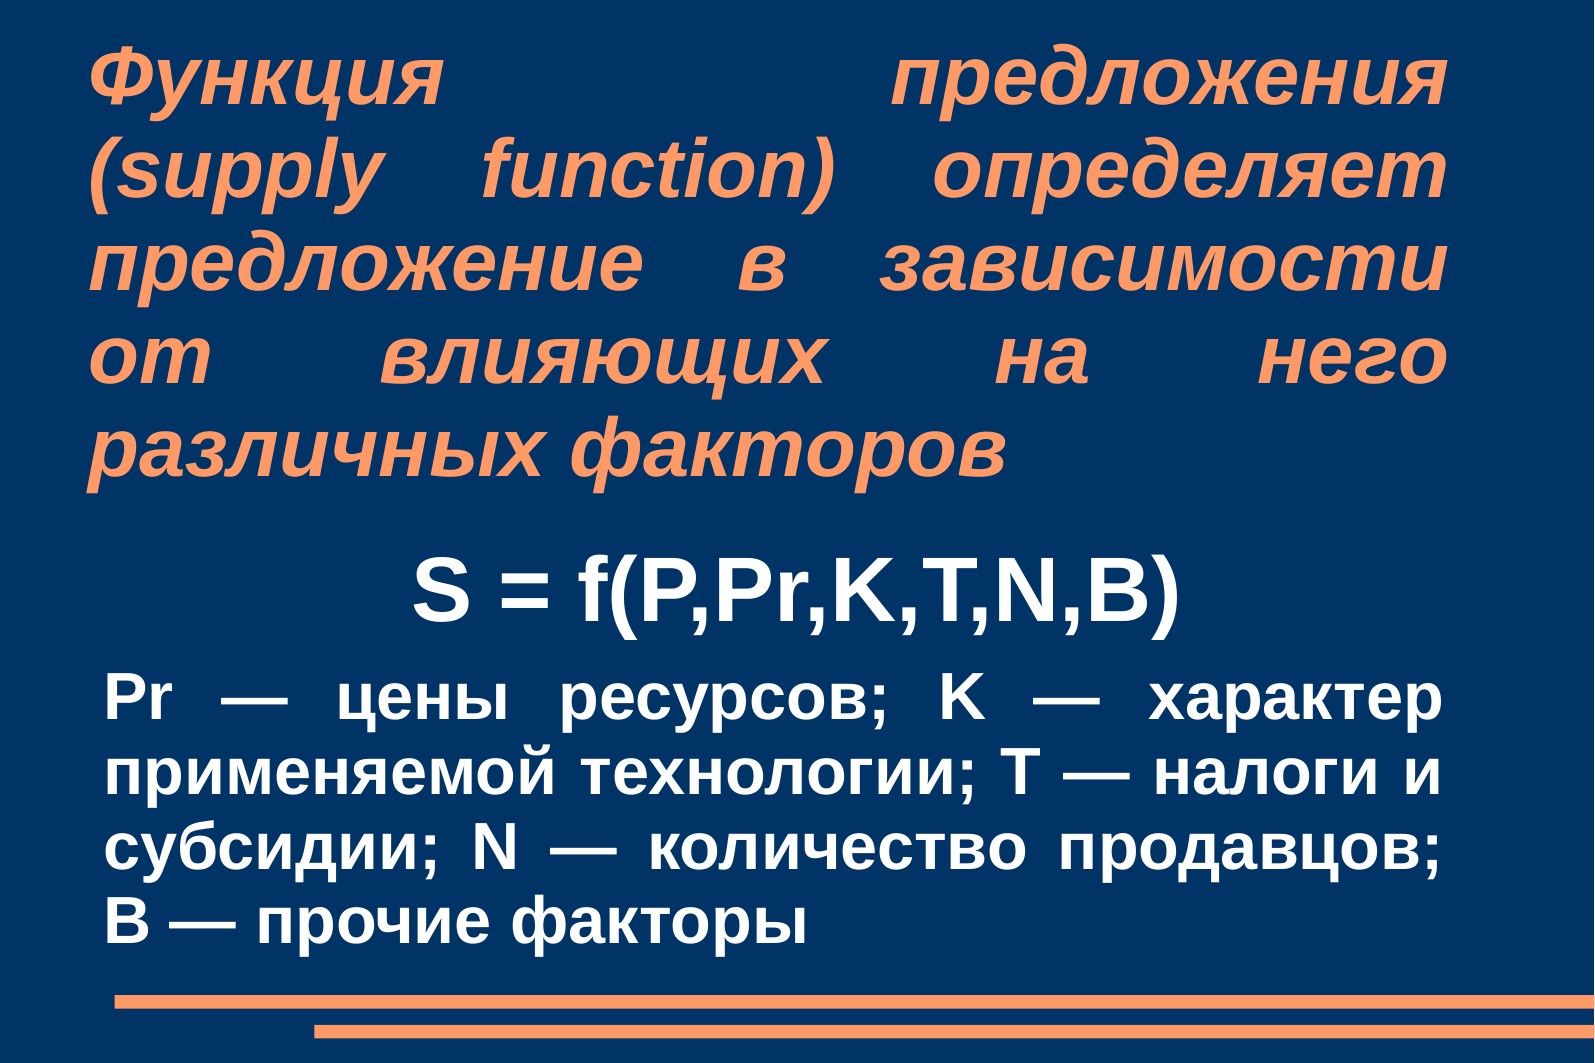

# Функция предложения (supply function) определяет предложение в зависимости от влияющих на него различных факторов
S = f(P,Pr,K,T,N,B)
Pr — цены ресурсов; K — характер применяемой технологии; Т — налоги и субсидии; N — количество продавцов; В — прочие факторы